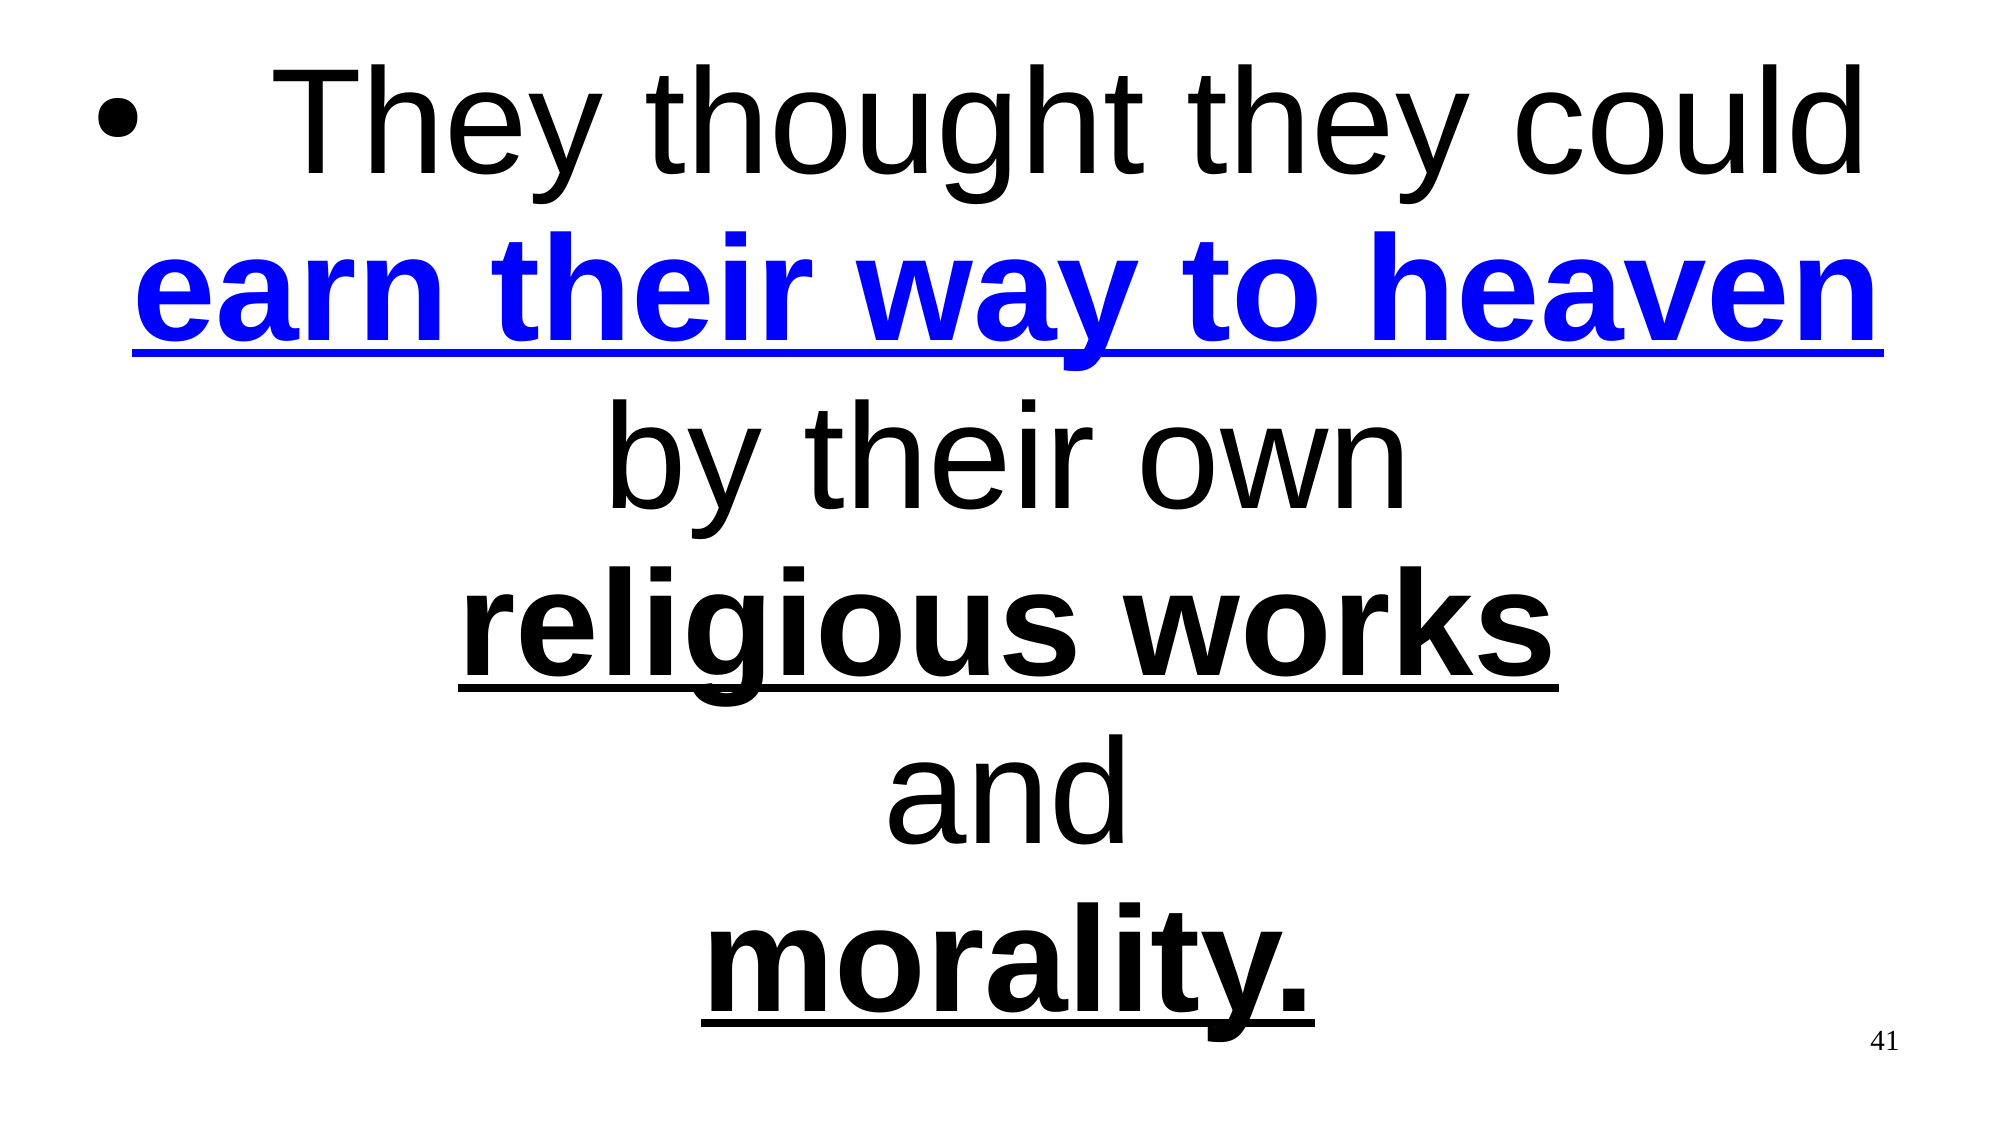

# They thought they could earn their way to heaven by their own religious works and morality.
41